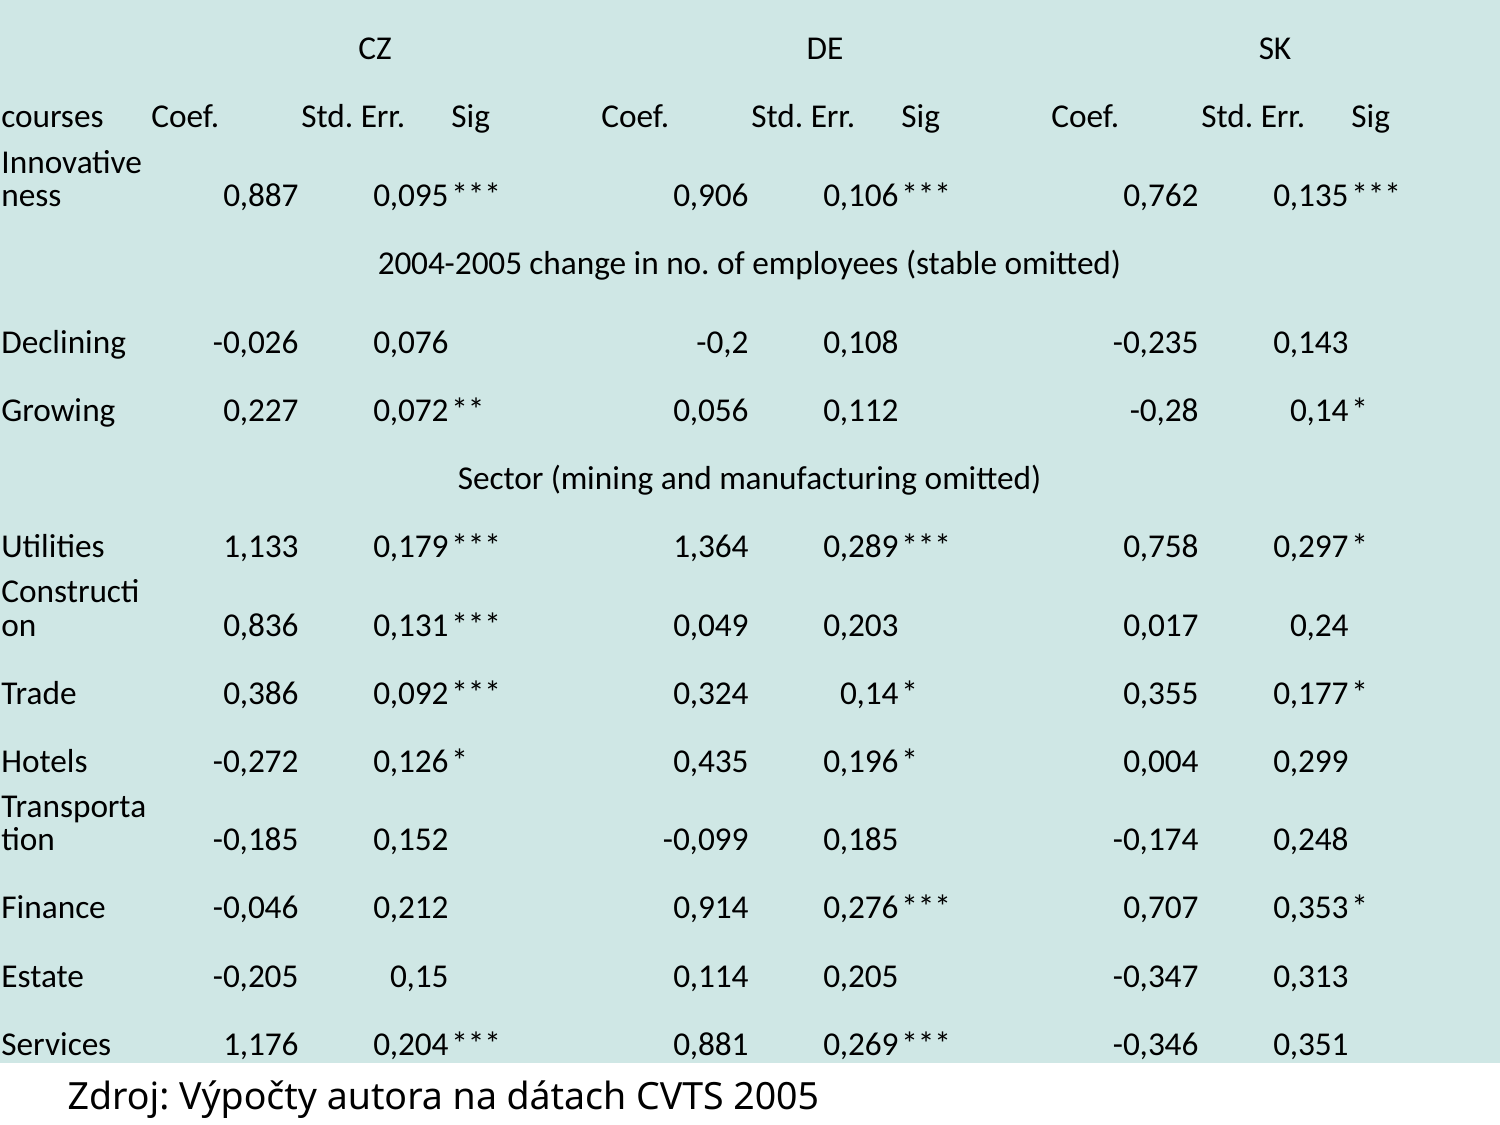

| | CZ | | | DE | | | SK | | |
| --- | --- | --- | --- | --- | --- | --- | --- | --- | --- |
| courses | Coef. | Std. Err. | Sig | Coef. | Std. Err. | Sig | Coef. | Std. Err. | Sig |
| Innovativeness | 0,887 | 0,095 | \*\*\* | 0,906 | 0,106 | \*\*\* | 0,762 | 0,135 | \*\*\* |
| 2004-2005 change in no. of employees (stable omitted) | | | | | | | | | |
| Declining | -0,026 | 0,076 | | -0,2 | 0,108 | | -0,235 | 0,143 | |
| Growing | 0,227 | 0,072 | \*\* | 0,056 | 0,112 | | -0,28 | 0,14 | \* |
| Sector (mining and manufacturing omitted) | | | | | | | | | |
| Utilities | 1,133 | 0,179 | \*\*\* | 1,364 | 0,289 | \*\*\* | 0,758 | 0,297 | \* |
| Construction | 0,836 | 0,131 | \*\*\* | 0,049 | 0,203 | | 0,017 | 0,24 | |
| Trade | 0,386 | 0,092 | \*\*\* | 0,324 | 0,14 | \* | 0,355 | 0,177 | \* |
| Hotels | -0,272 | 0,126 | \* | 0,435 | 0,196 | \* | 0,004 | 0,299 | |
| Transportation | -0,185 | 0,152 | | -0,099 | 0,185 | | -0,174 | 0,248 | |
| Finance | -0,046 | 0,212 | | 0,914 | 0,276 | \*\*\* | 0,707 | 0,353 | \* |
| Estate | -0,205 | 0,15 | | 0,114 | 0,205 | | -0,347 | 0,313 | |
| Services | 1,176 | 0,204 | \*\*\* | 0,881 | 0,269 | \*\*\* | -0,346 | 0,351 | |
Zdroj: Výpočty autora na dátach CVTS 2005